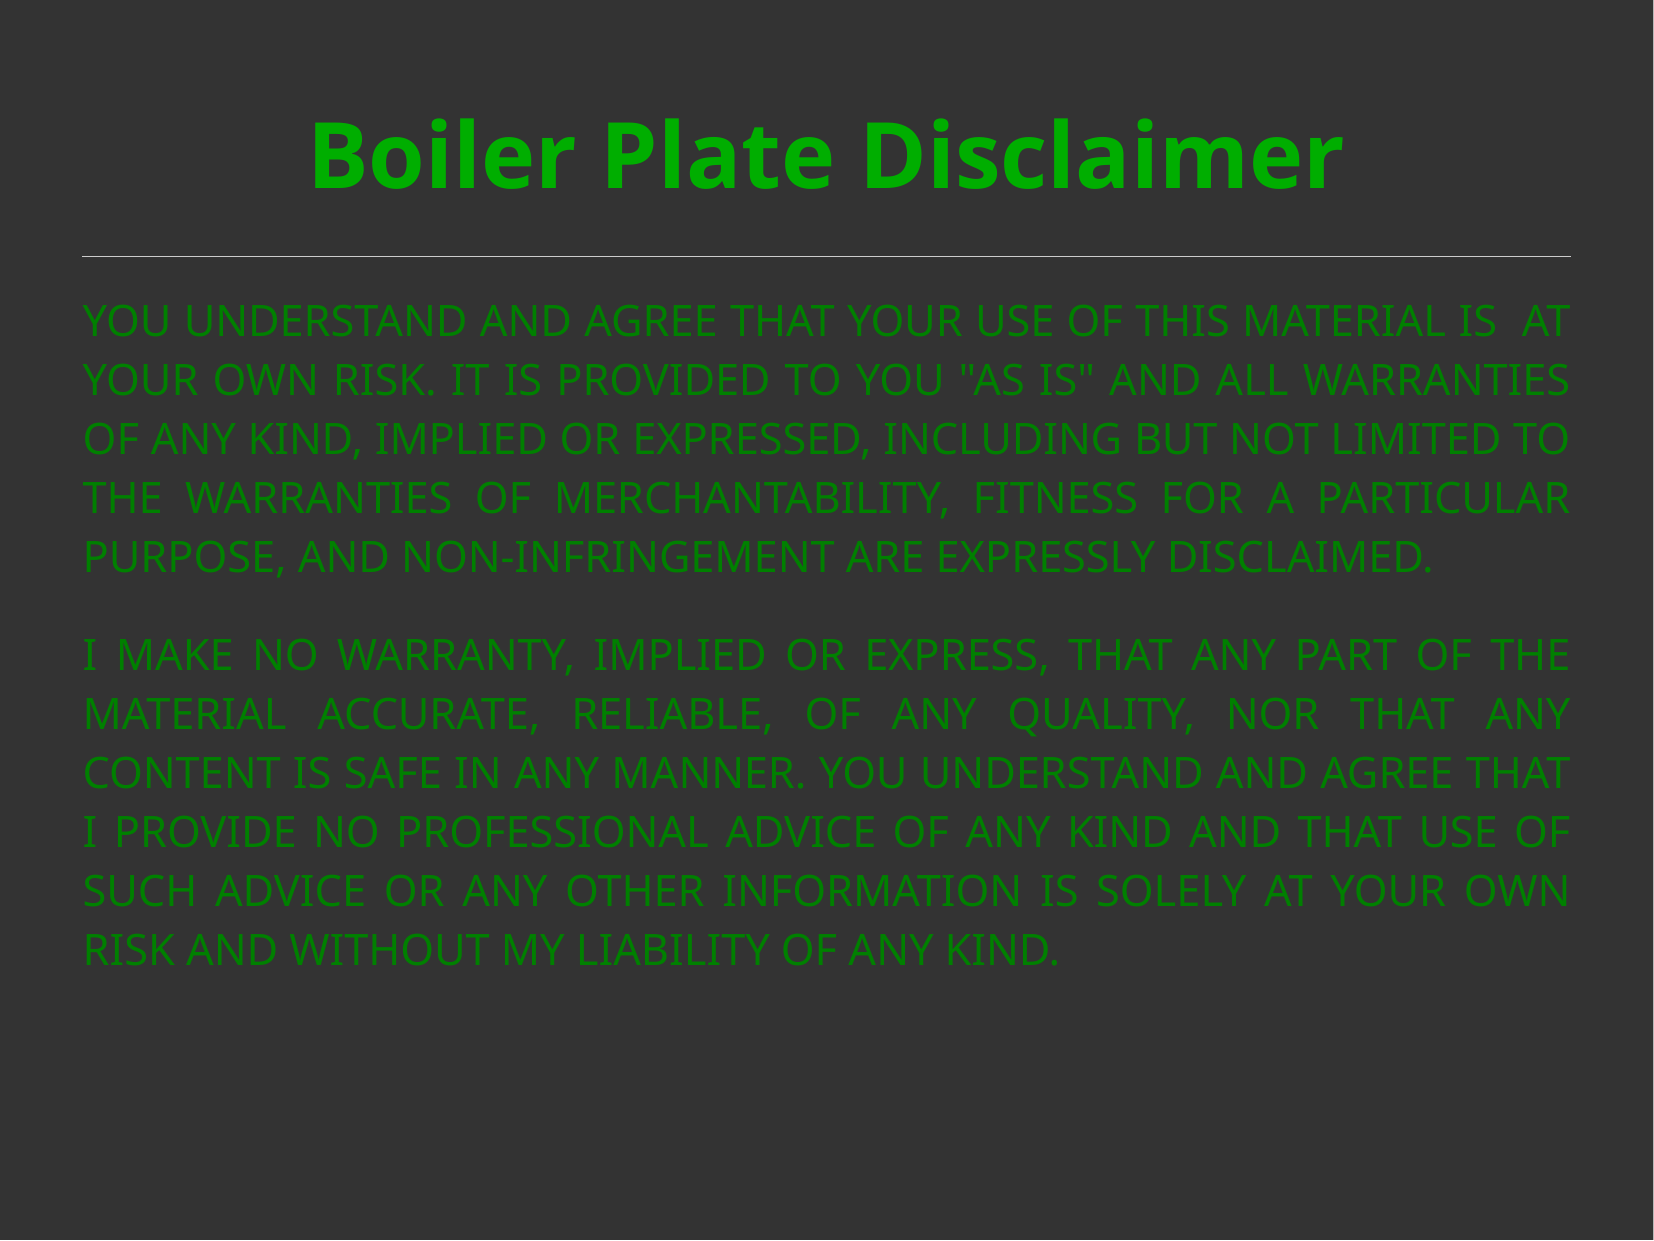

# Boiler Plate Disclaimer
YOU UNDERSTAND AND AGREE THAT YOUR USE OF THIS MATERIAL IS AT YOUR OWN RISK. IT IS PROVIDED TO YOU "AS IS" AND ALL WARRANTIES OF ANY KIND, IMPLIED OR EXPRESSED, INCLUDING BUT NOT LIMITED TO THE WARRANTIES OF MERCHANTABILITY, FITNESS FOR A PARTICULAR PURPOSE, AND NON-INFRINGEMENT ARE EXPRESSLY DISCLAIMED.
I MAKE NO WARRANTY, IMPLIED OR EXPRESS, THAT ANY PART OF THE MATERIAL ACCURATE, RELIABLE, OF ANY QUALITY, NOR THAT ANY CONTENT IS SAFE IN ANY MANNER. YOU UNDERSTAND AND AGREE THAT I PROVIDE NO PROFESSIONAL ADVICE OF ANY KIND AND THAT USE OF SUCH ADVICE OR ANY OTHER INFORMATION IS SOLELY AT YOUR OWN RISK AND WITHOUT MY LIABILITY OF ANY KIND.